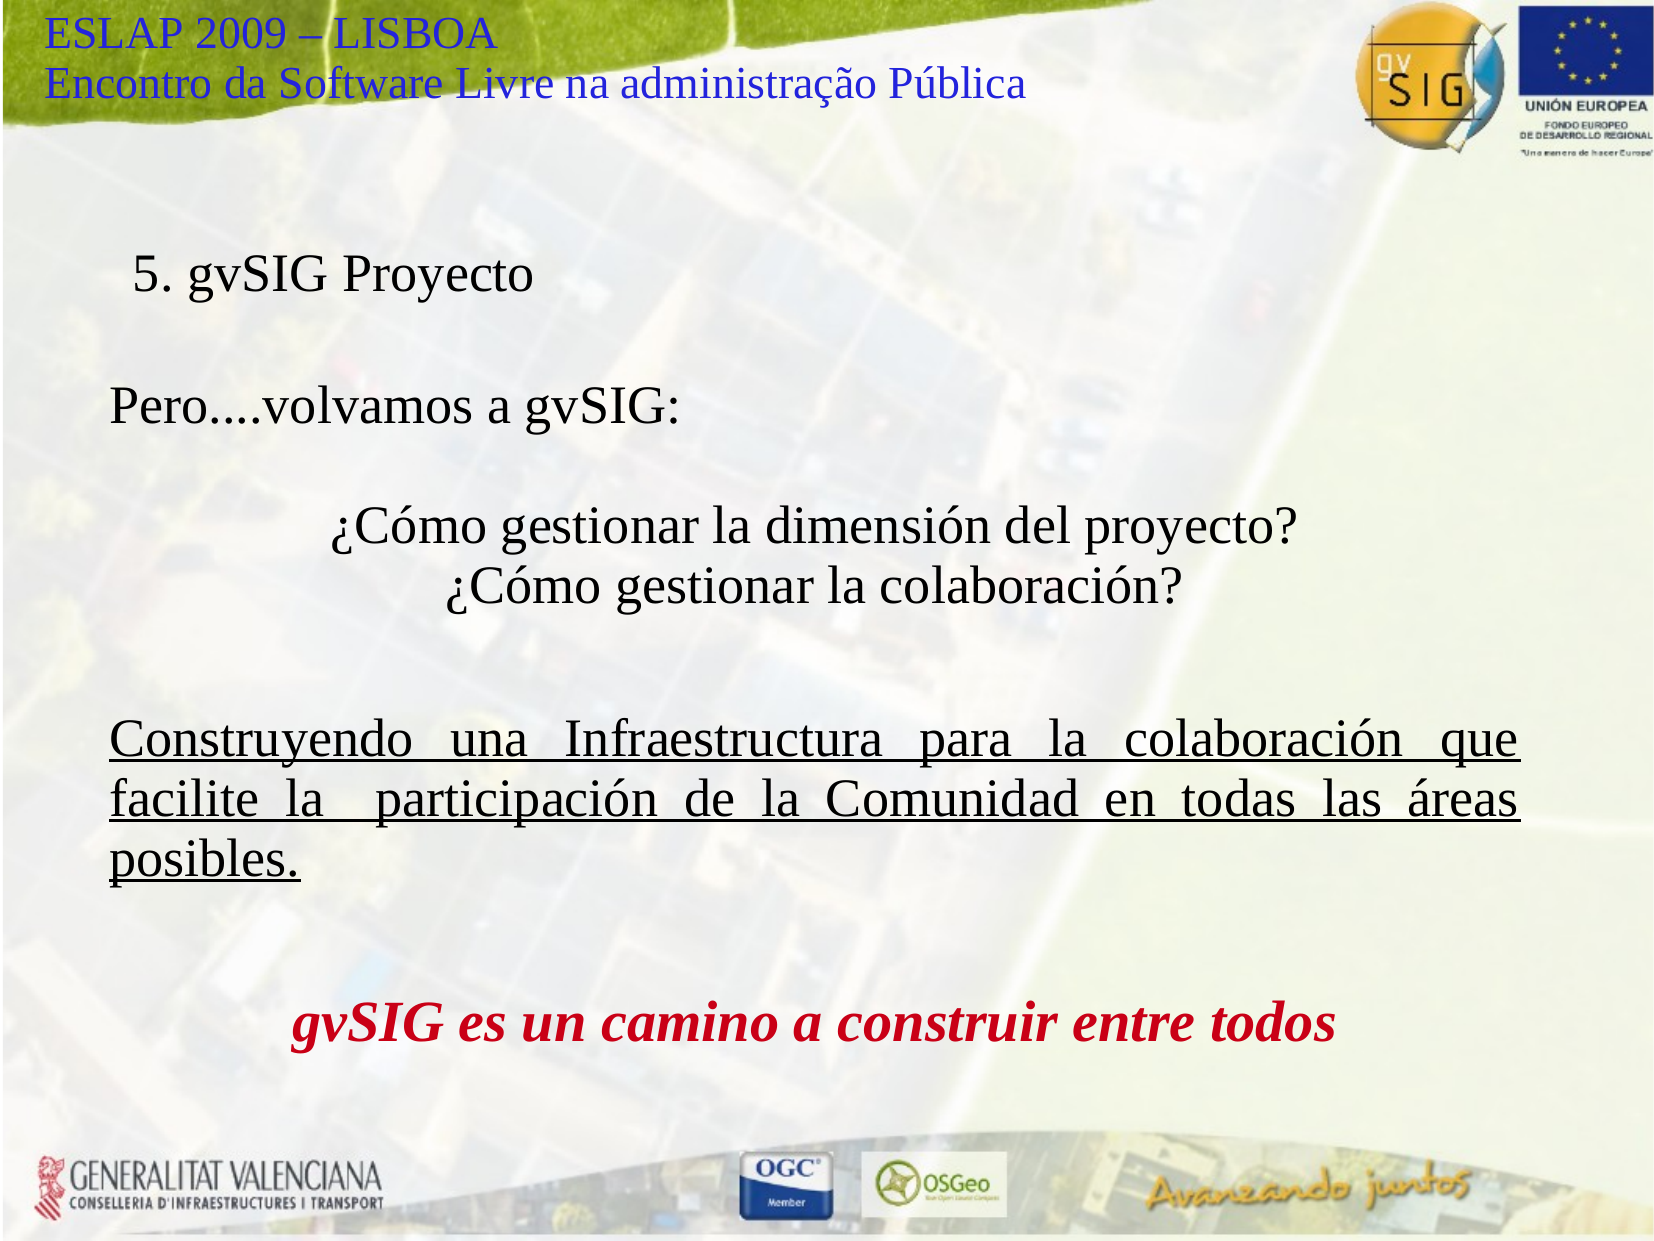

5. gvSIG Proyecto
Pero....volvamos a gvSIG:
¿Cómo gestionar la dimensión del proyecto?
¿Cómo gestionar la colaboración?
Construyendo una Infraestructura para la colaboración que facilite la participación de la Comunidad en todas las áreas posibles.
gvSIG es un camino a construir entre todos